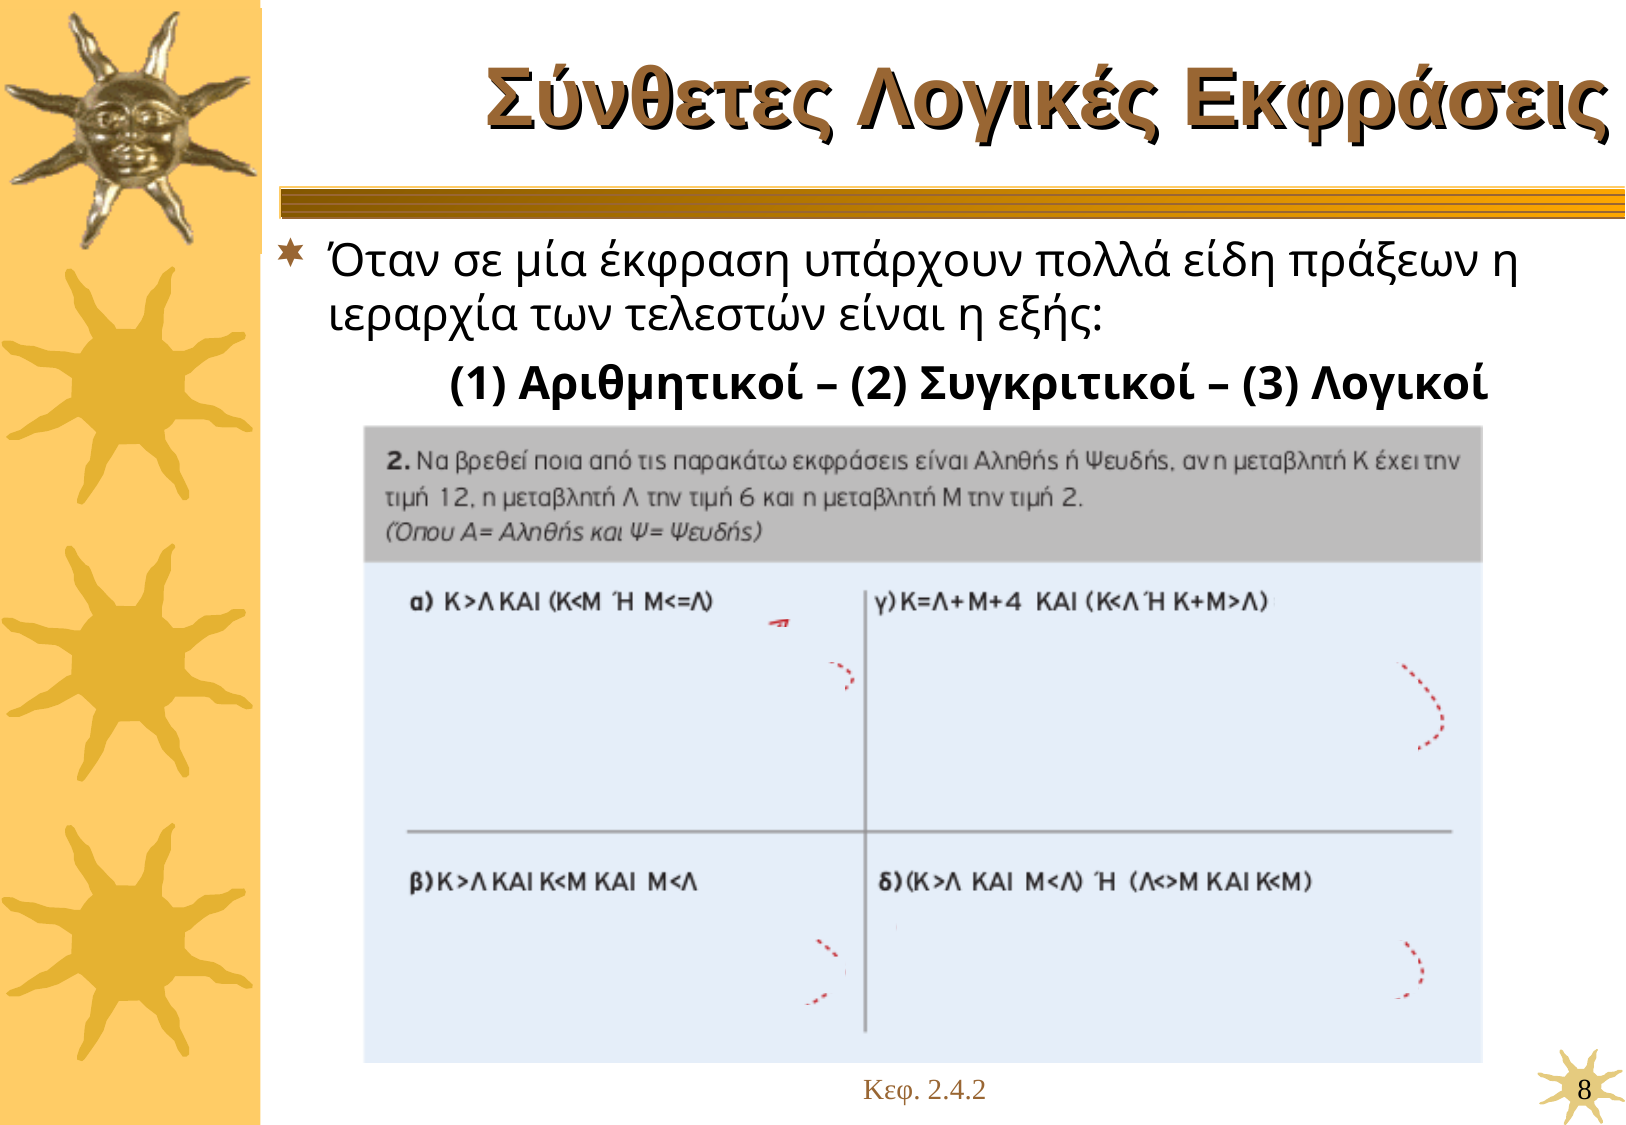

Σύνθετες Λογικές Εκφράσεις
Όταν σε μία έκφραση υπάρχουν πολλά είδη πράξεων η ιεραρχία των τελεστών είναι η εξής:
(1) Αριθμητικοί – (2) Συγκριτικοί – (3) Λογικοί
Κεφ. 2.4.2
8